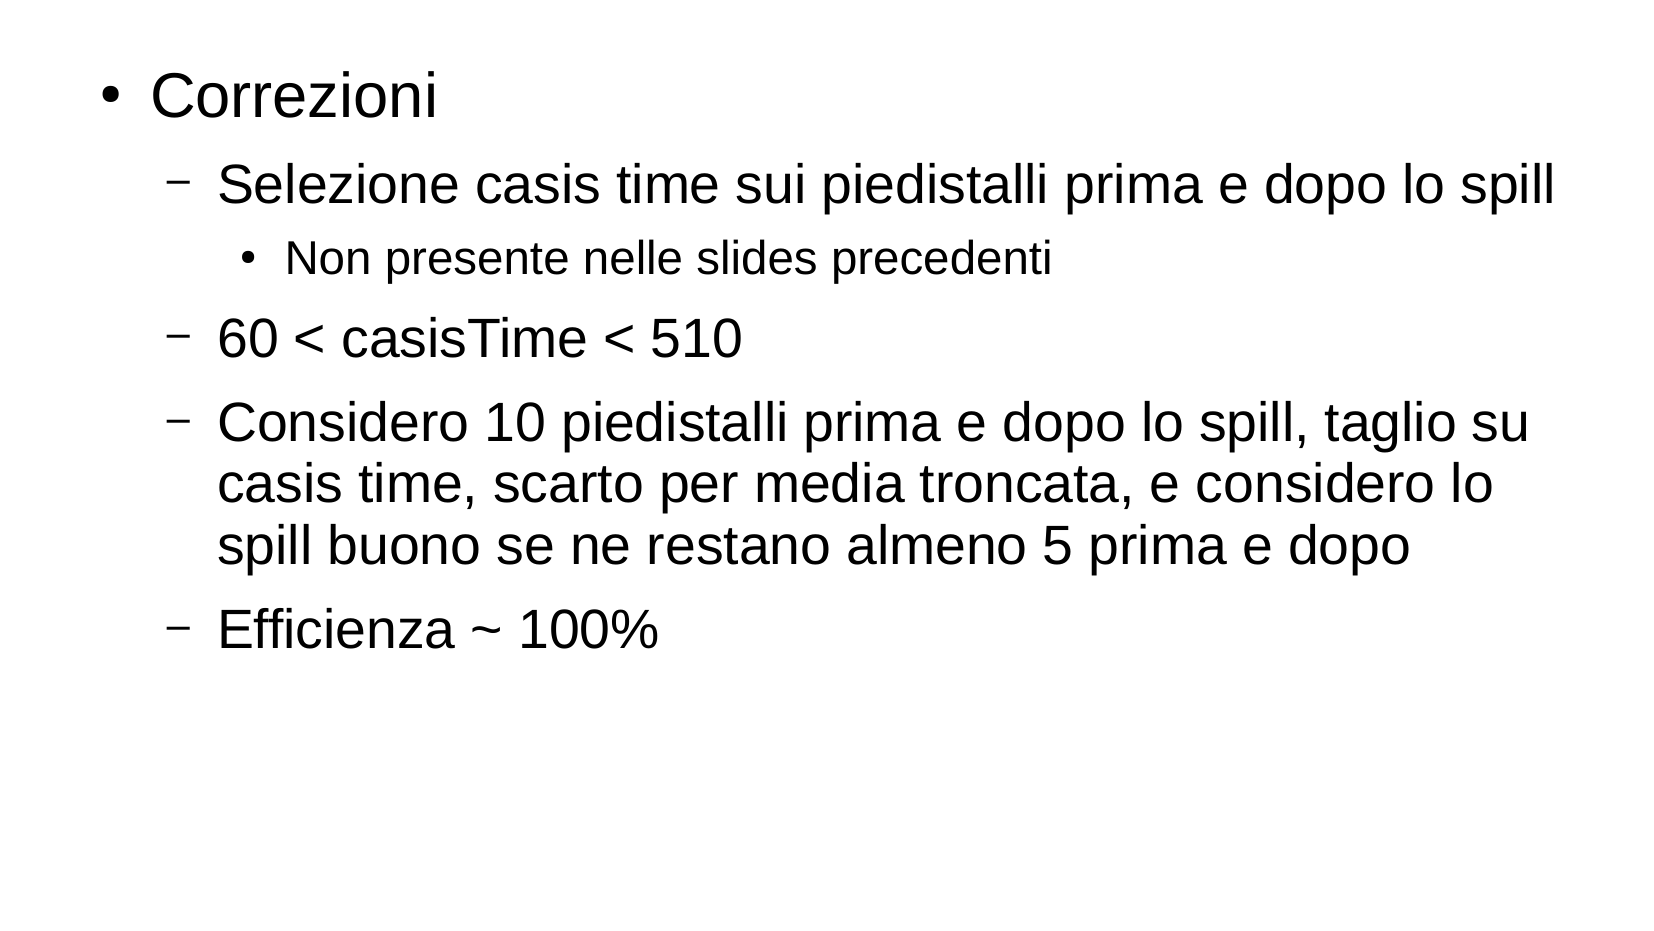

# Correzioni
Selezione casis time sui piedistalli prima e dopo lo spill
Non presente nelle slides precedenti
60 < casisTime < 510
Considero 10 piedistalli prima e dopo lo spill, taglio su casis time, scarto per media troncata, e considero lo spill buono se ne restano almeno 5 prima e dopo
Efficienza ~ 100%